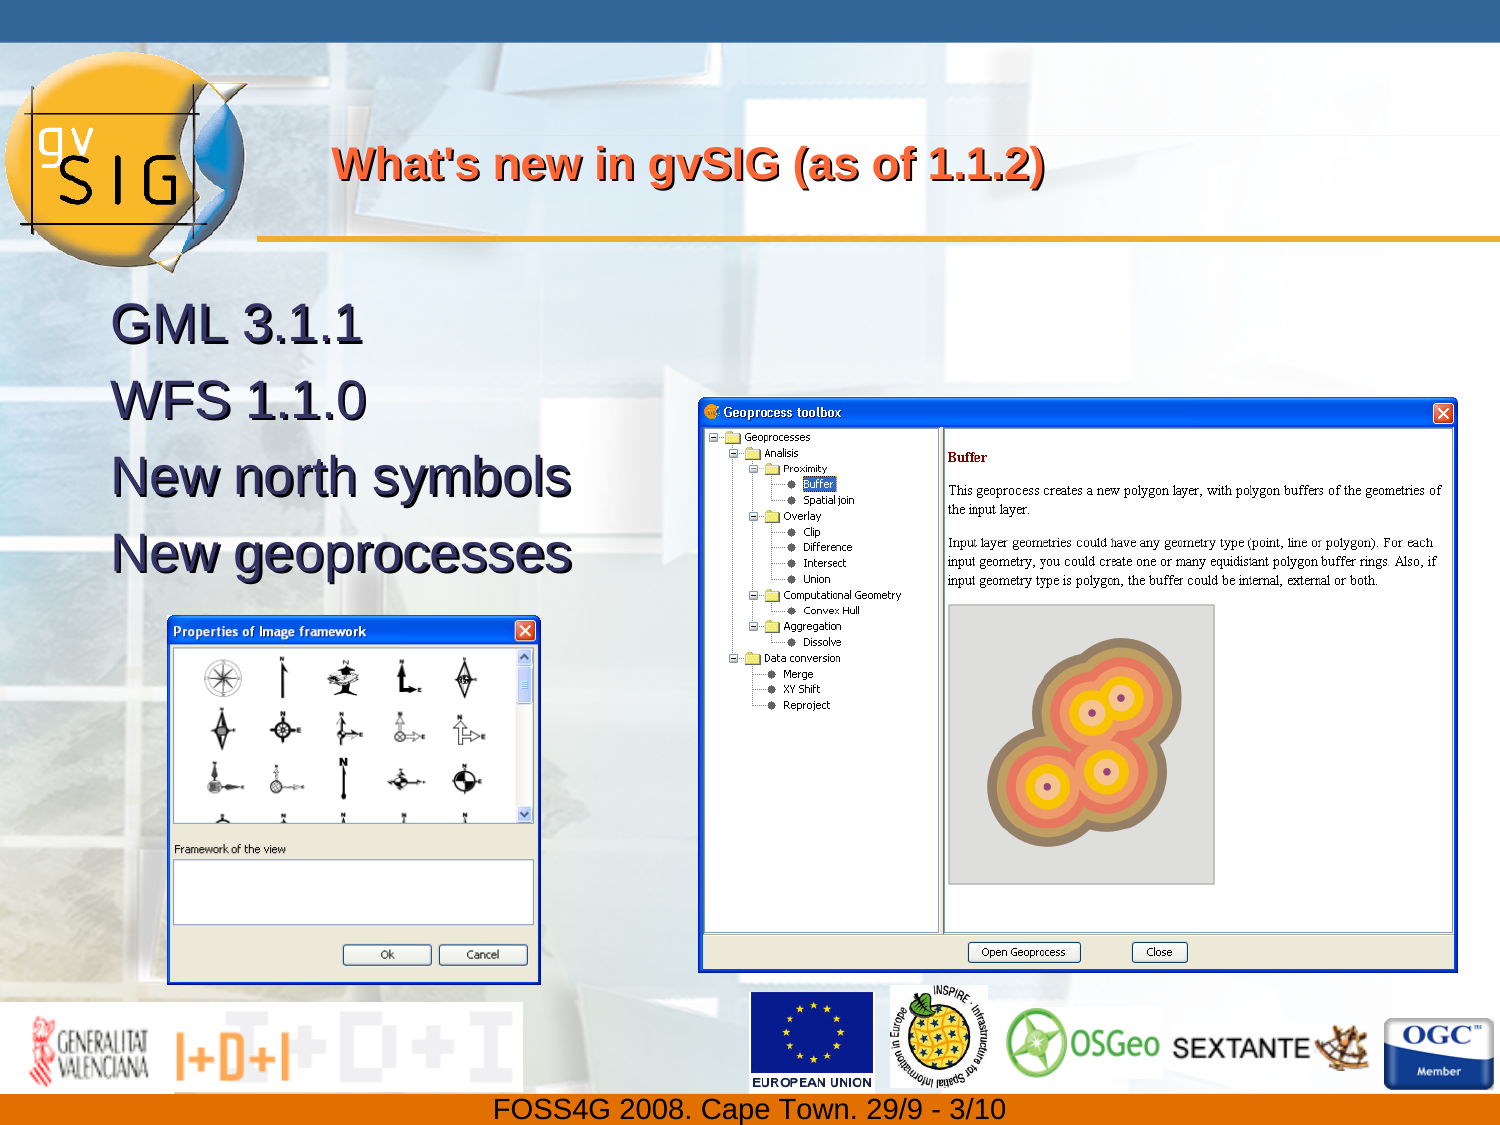

#
What's new in gvSIG (as of 1.1.2)
GML 3.1.1
WFS 1.1.0
New north symbols
New geoprocesses